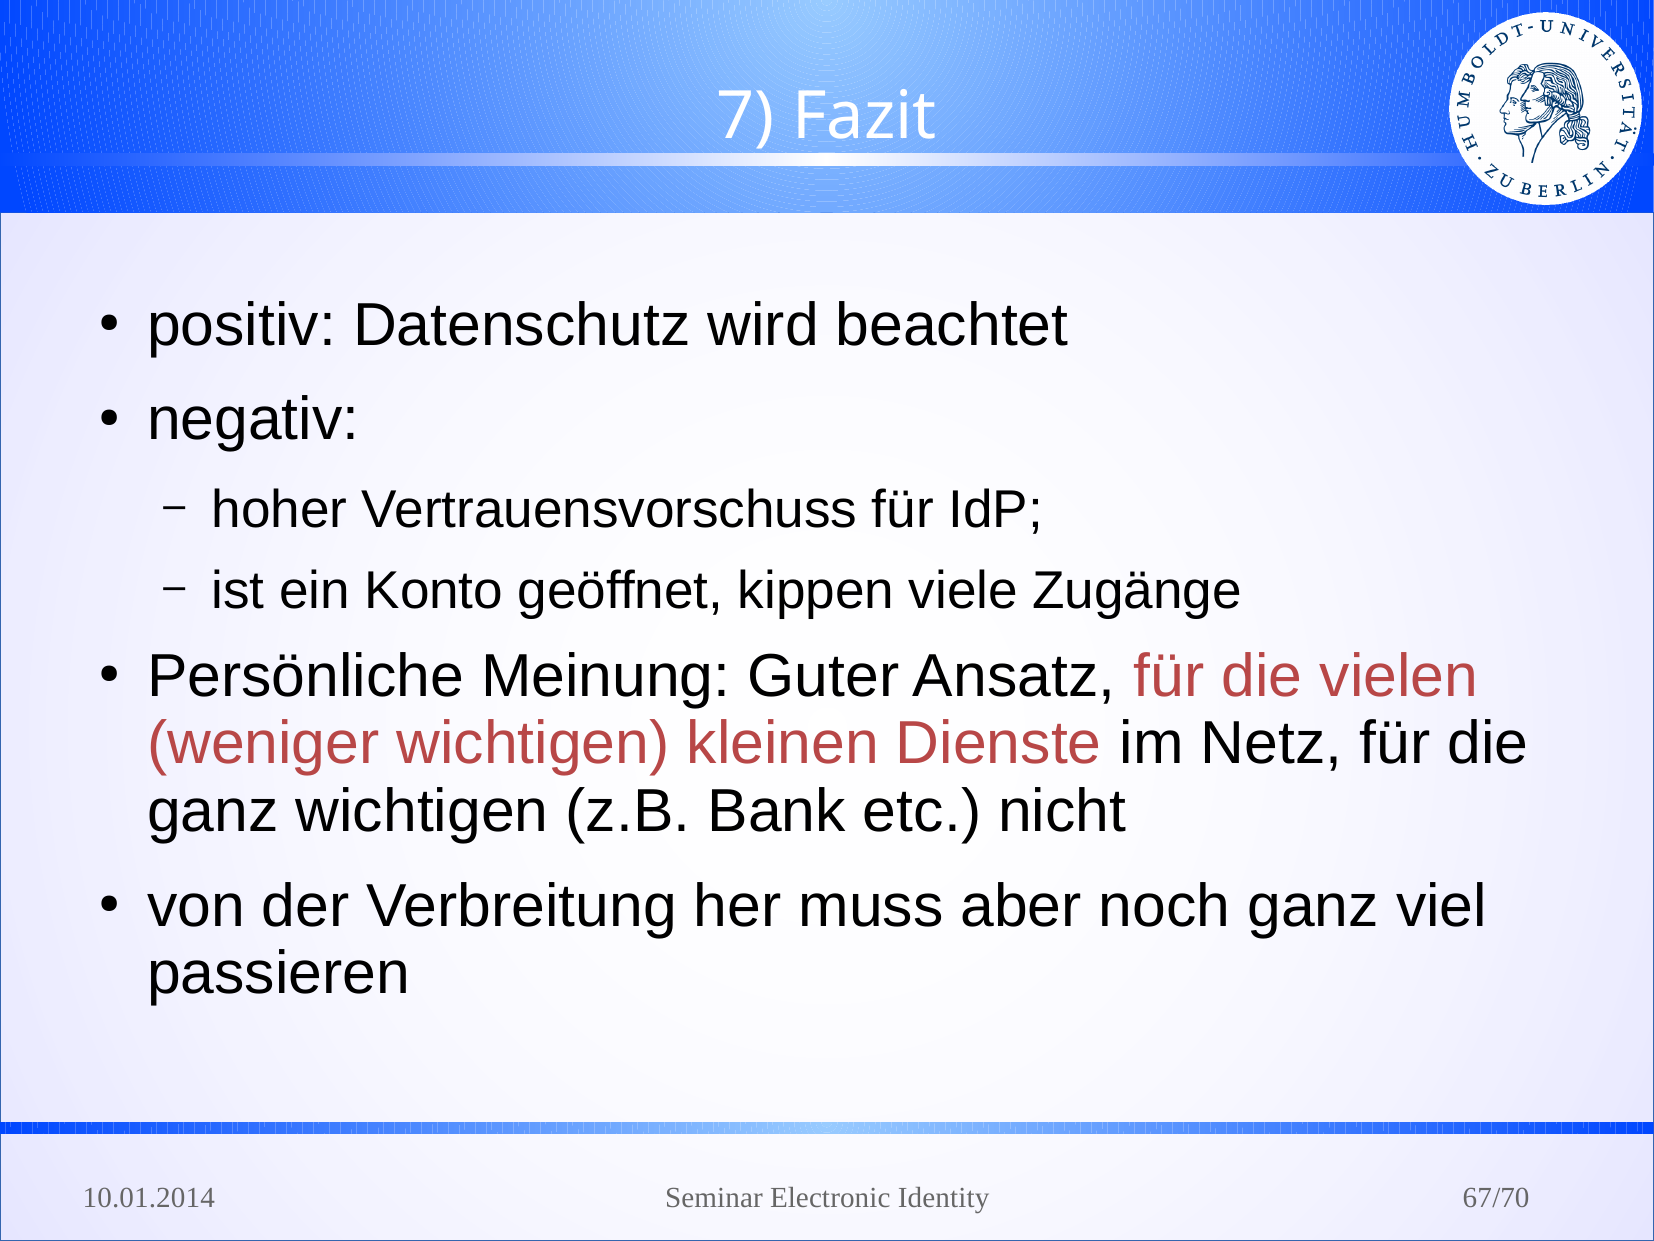

# 7) Fazit
positiv: Datenschutz wird beachtet
negativ:
hoher Vertrauensvorschuss für IdP;
ist ein Konto geöffnet, kippen viele Zugänge
Persönliche Meinung: Guter Ansatz, für die vielen (weniger wichtigen) kleinen Dienste im Netz, für die ganz wichtigen (z.B. Bank etc.) nicht
von der Verbreitung her muss aber noch ganz viel passieren
10.01.2014
Seminar Electronic Identity